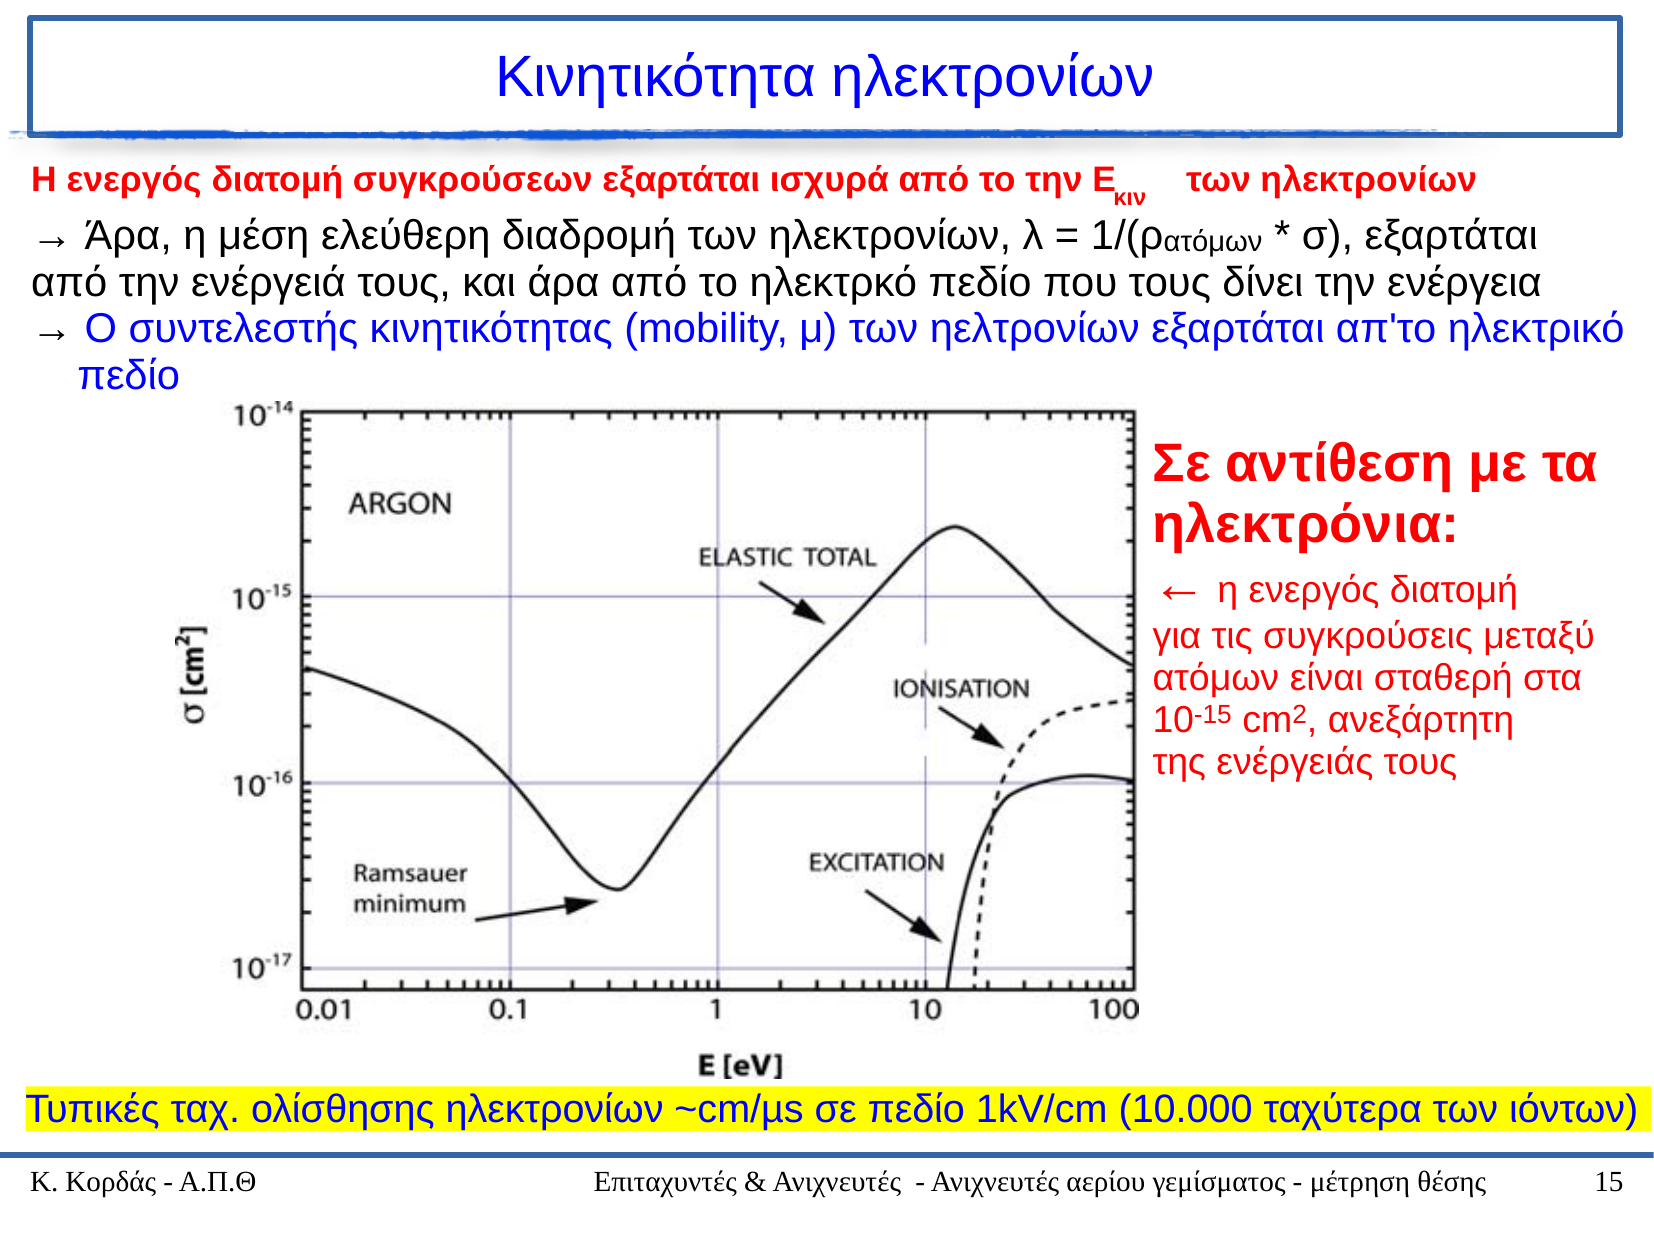

# Κινητικότητα ηλεκτρονίων
Η ενεργός διατοµή συγκρούσεων εξαρτάται ισχυρά από το την Ε
 των ηλεκτρονίων
κιν
→ Άρα, η μέση ελεύθερη διαδρομή των ηλεκτρονίων, λ = 1/(ρατόμων * σ), εξαρτάται
από την ενέργειά τους, και άρα από το ηλεκτρκό πεδίο που τους δίνει την ενέργεια
→ Ο συντελεστής κινητικότητας (mobility, μ) των ηελτρονίων εξαρτάται απ'το ηλεκτρικό
 πεδίο
Σε αντίθεση με τα
ηλεκτρόνια:
← η ενεργός διατομή
για τις συγκρούσεις μεταξύ
ατόμων είναι σταθερή στα
10-15 cm2, ανεξάρτητη
της ενέργειάς τους
Τυπικές ταχ. ολίσθησης ηλεκτρονίων ~cm/µs σε πεδίο 1kV/cm (10.000 ταχύτερα των ιόντων)
Κ. Κορδάς - Α.Π.Θ
Επιταχυντές & Ανιχνευτές - Ανιχνευτές αερίου γεμίσματος - μέτρηση θέσης
15